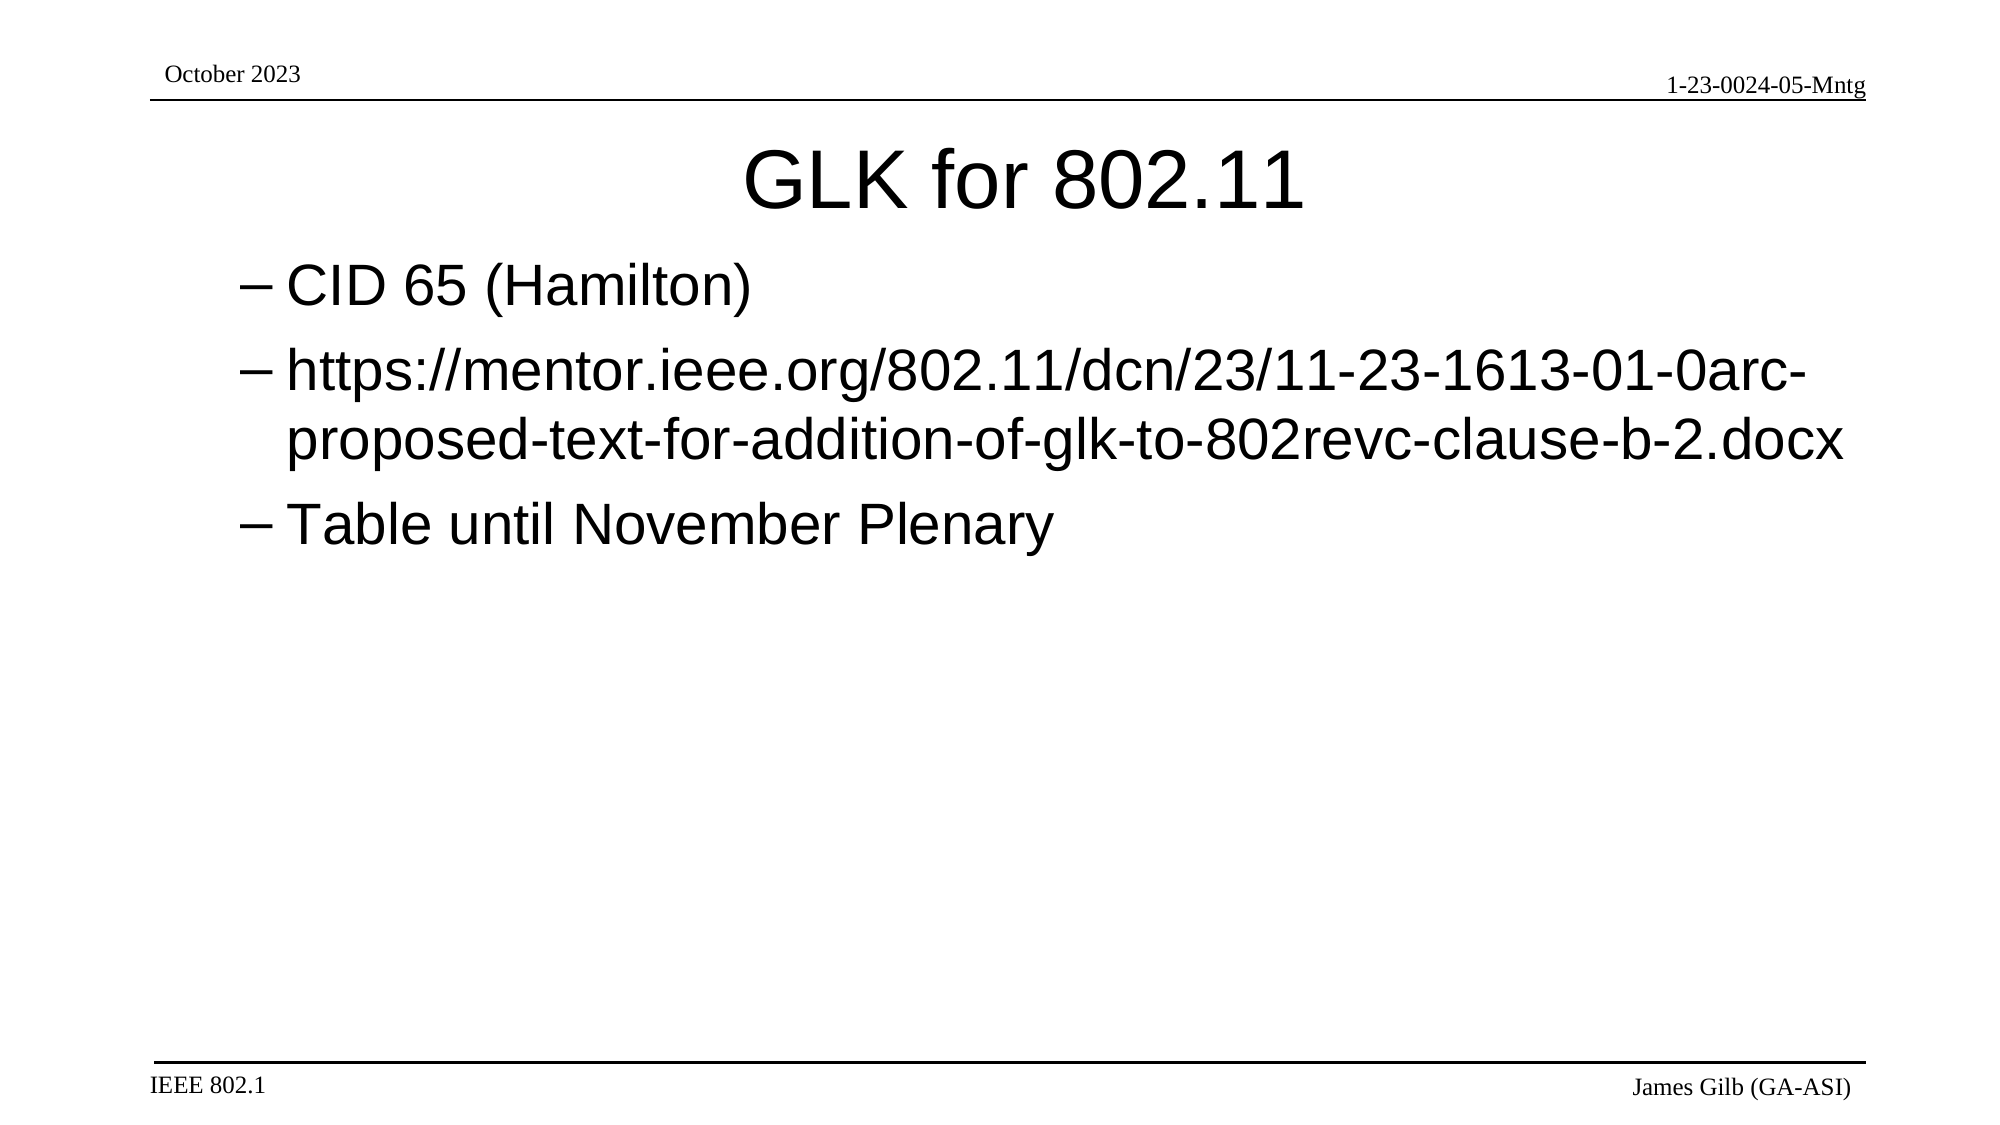

# GLK for 802.11
CID 65 (Hamilton)
https://mentor.ieee.org/802.11/dcn/23/11-23-1613-01-0arc-proposed-text-for-addition-of-glk-to-802revc-clause-b-2.docx
Table until November Plenary